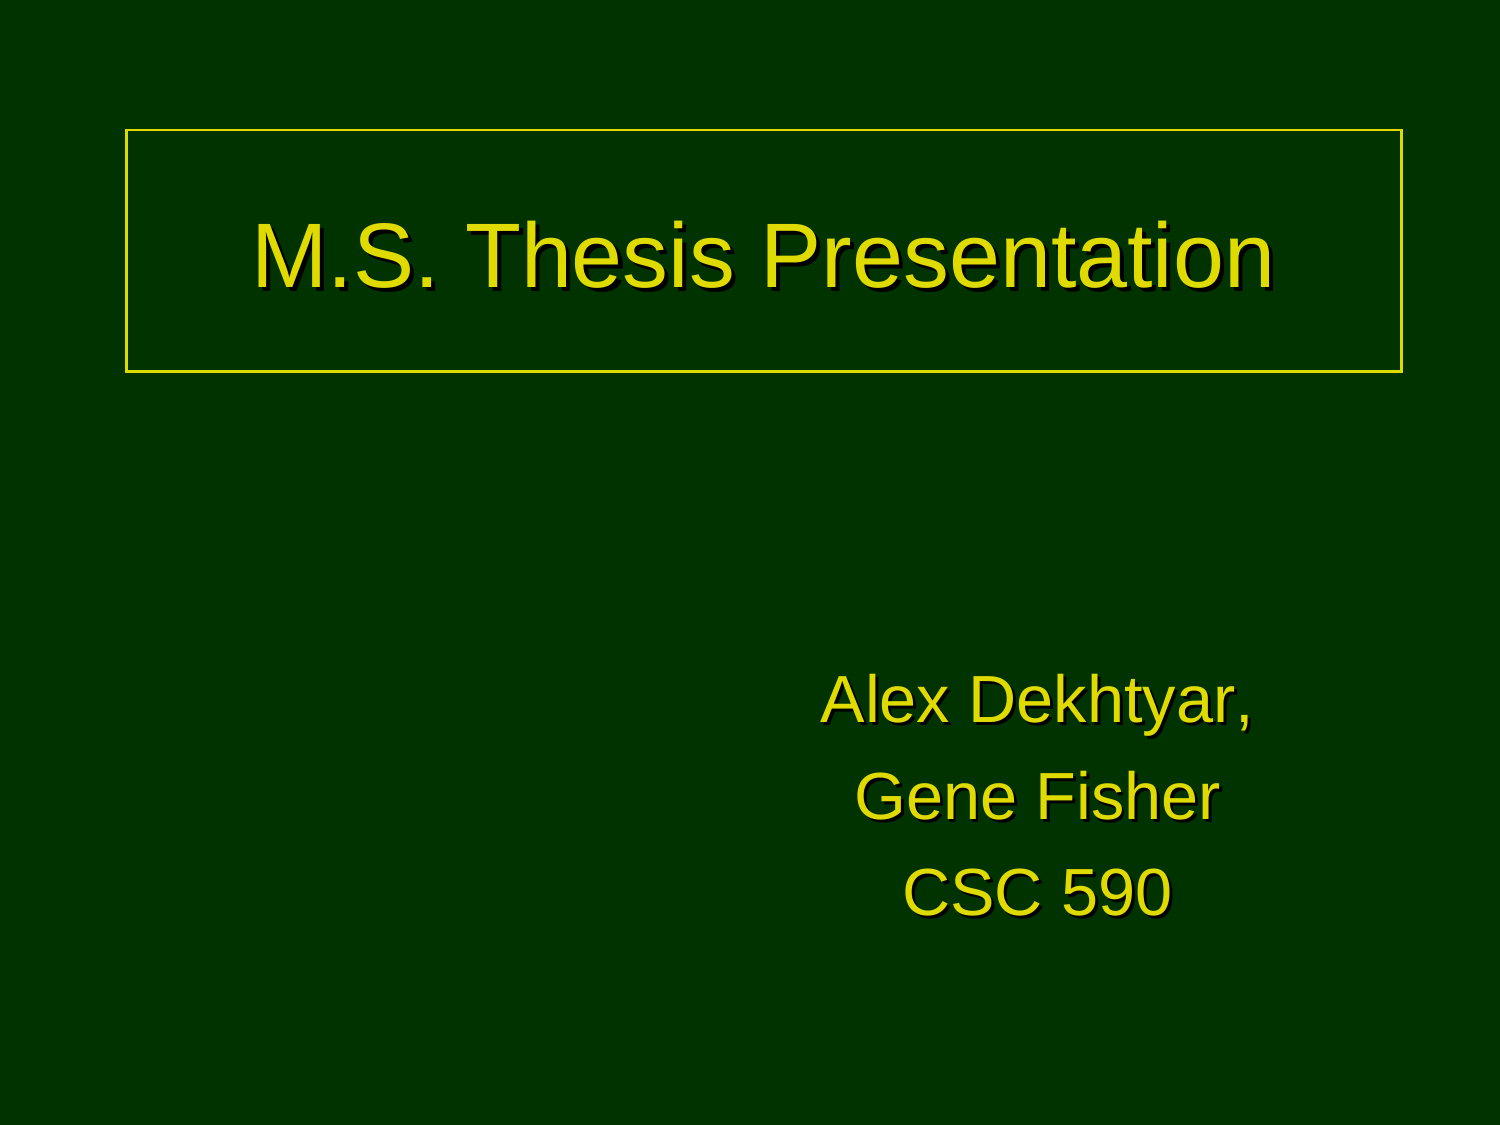

# M.S. Thesis Presentation
Alex Dekhtyar,
Gene Fisher
CSC 590